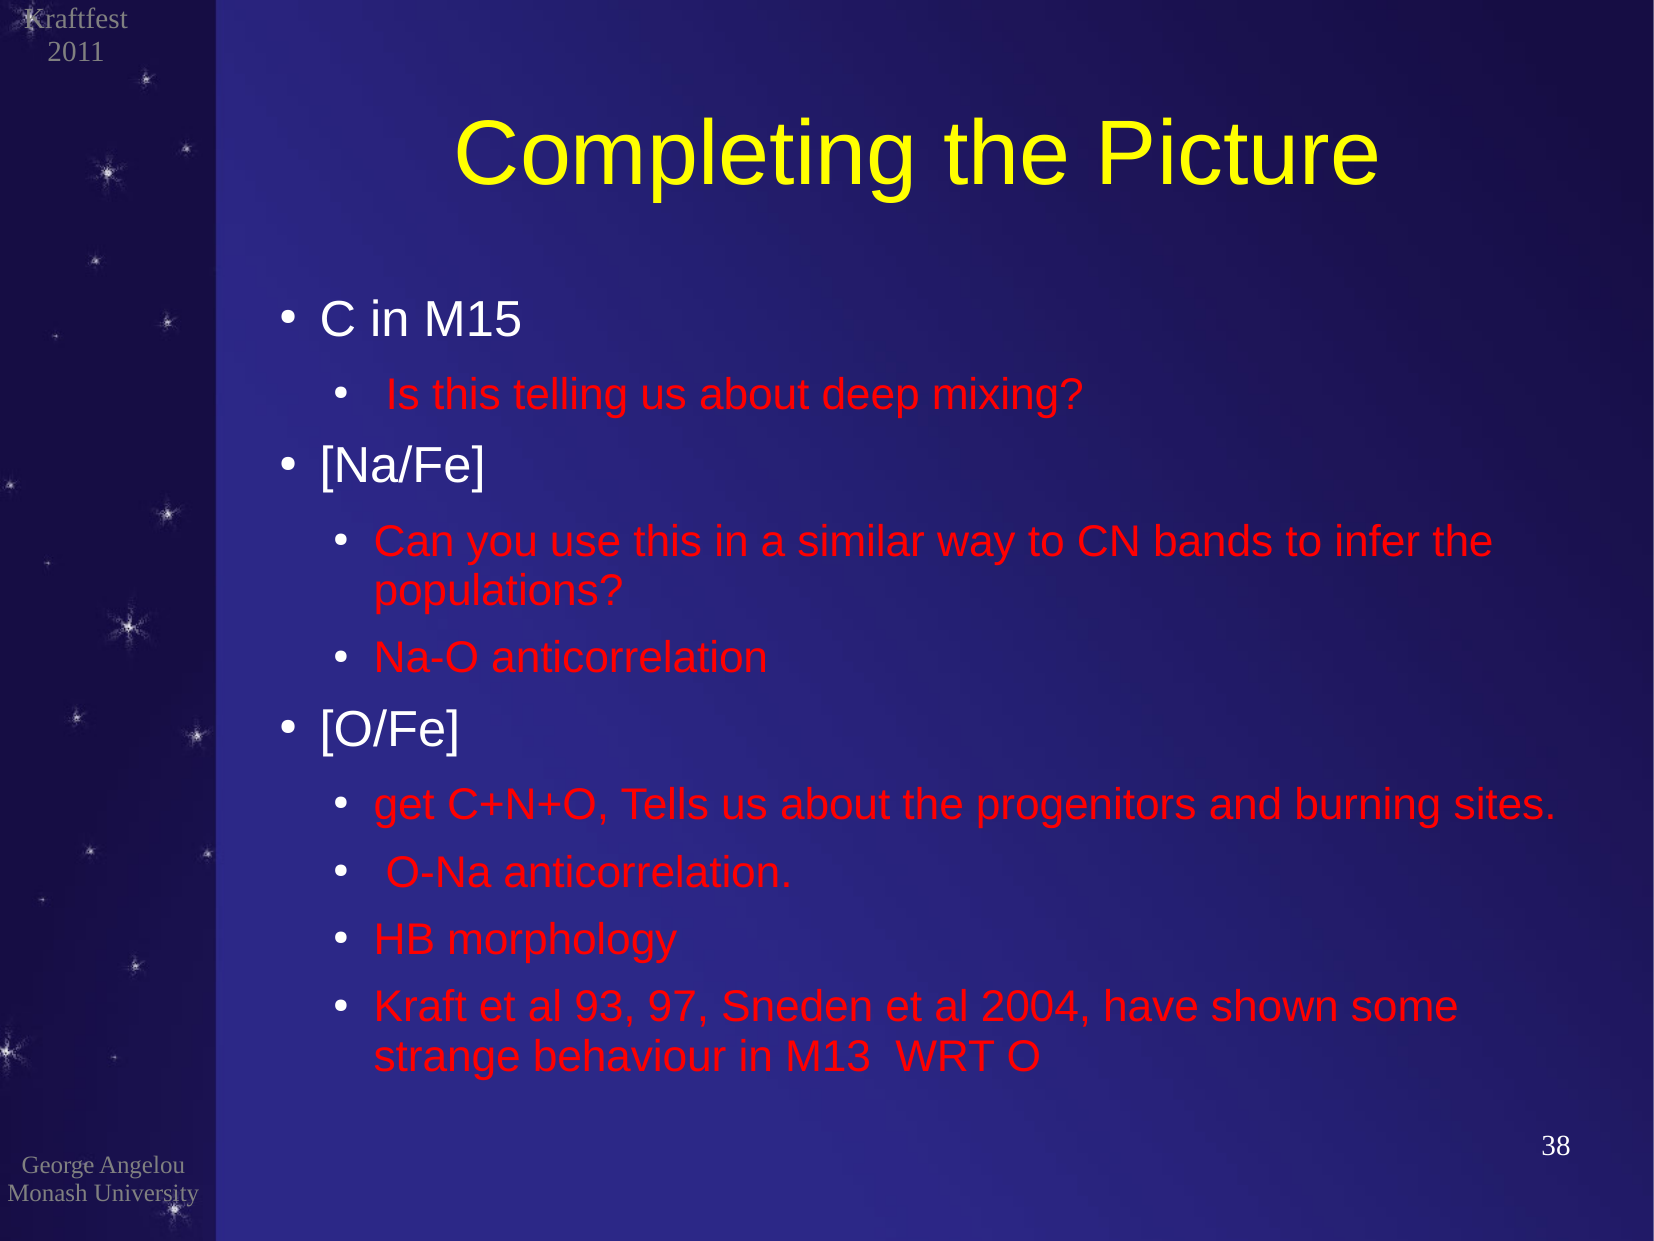

# Completing the Picture
C in M15
 Is this telling us about deep mixing?
[Na/Fe]
Can you use this in a similar way to CN bands to infer the populations?
Na-O anticorrelation
[O/Fe]
get C+N+O, Tells us about the progenitors and burning sites.
 O-Na anticorrelation.
HB morphology
Kraft et al 93, 97, Sneden et al 2004, have shown some strange behaviour in M13 WRT O
38